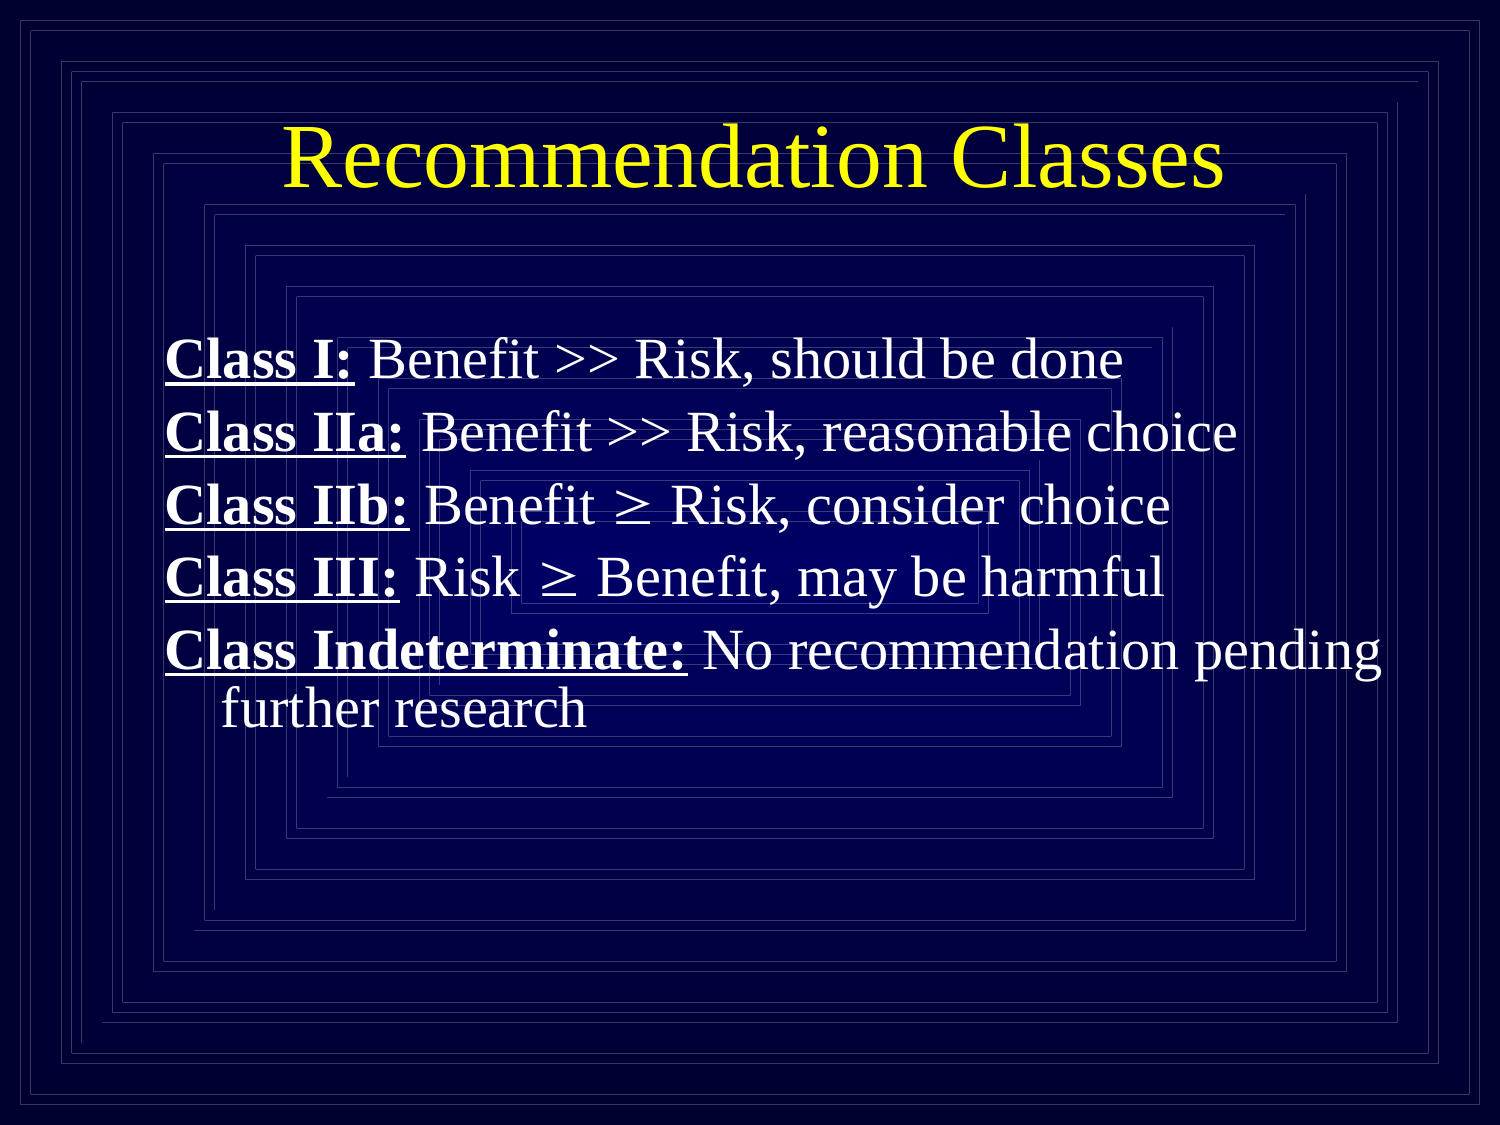

Recommendation Classes
Class I: Benefit >> Risk, should be done
Class IIa: Benefit >> Risk, reasonable choice
Class IIb: Benefit  Risk, consider choice
Class III: Risk  Benefit, may be harmful
Class Indeterminate: No recommendation pending further research